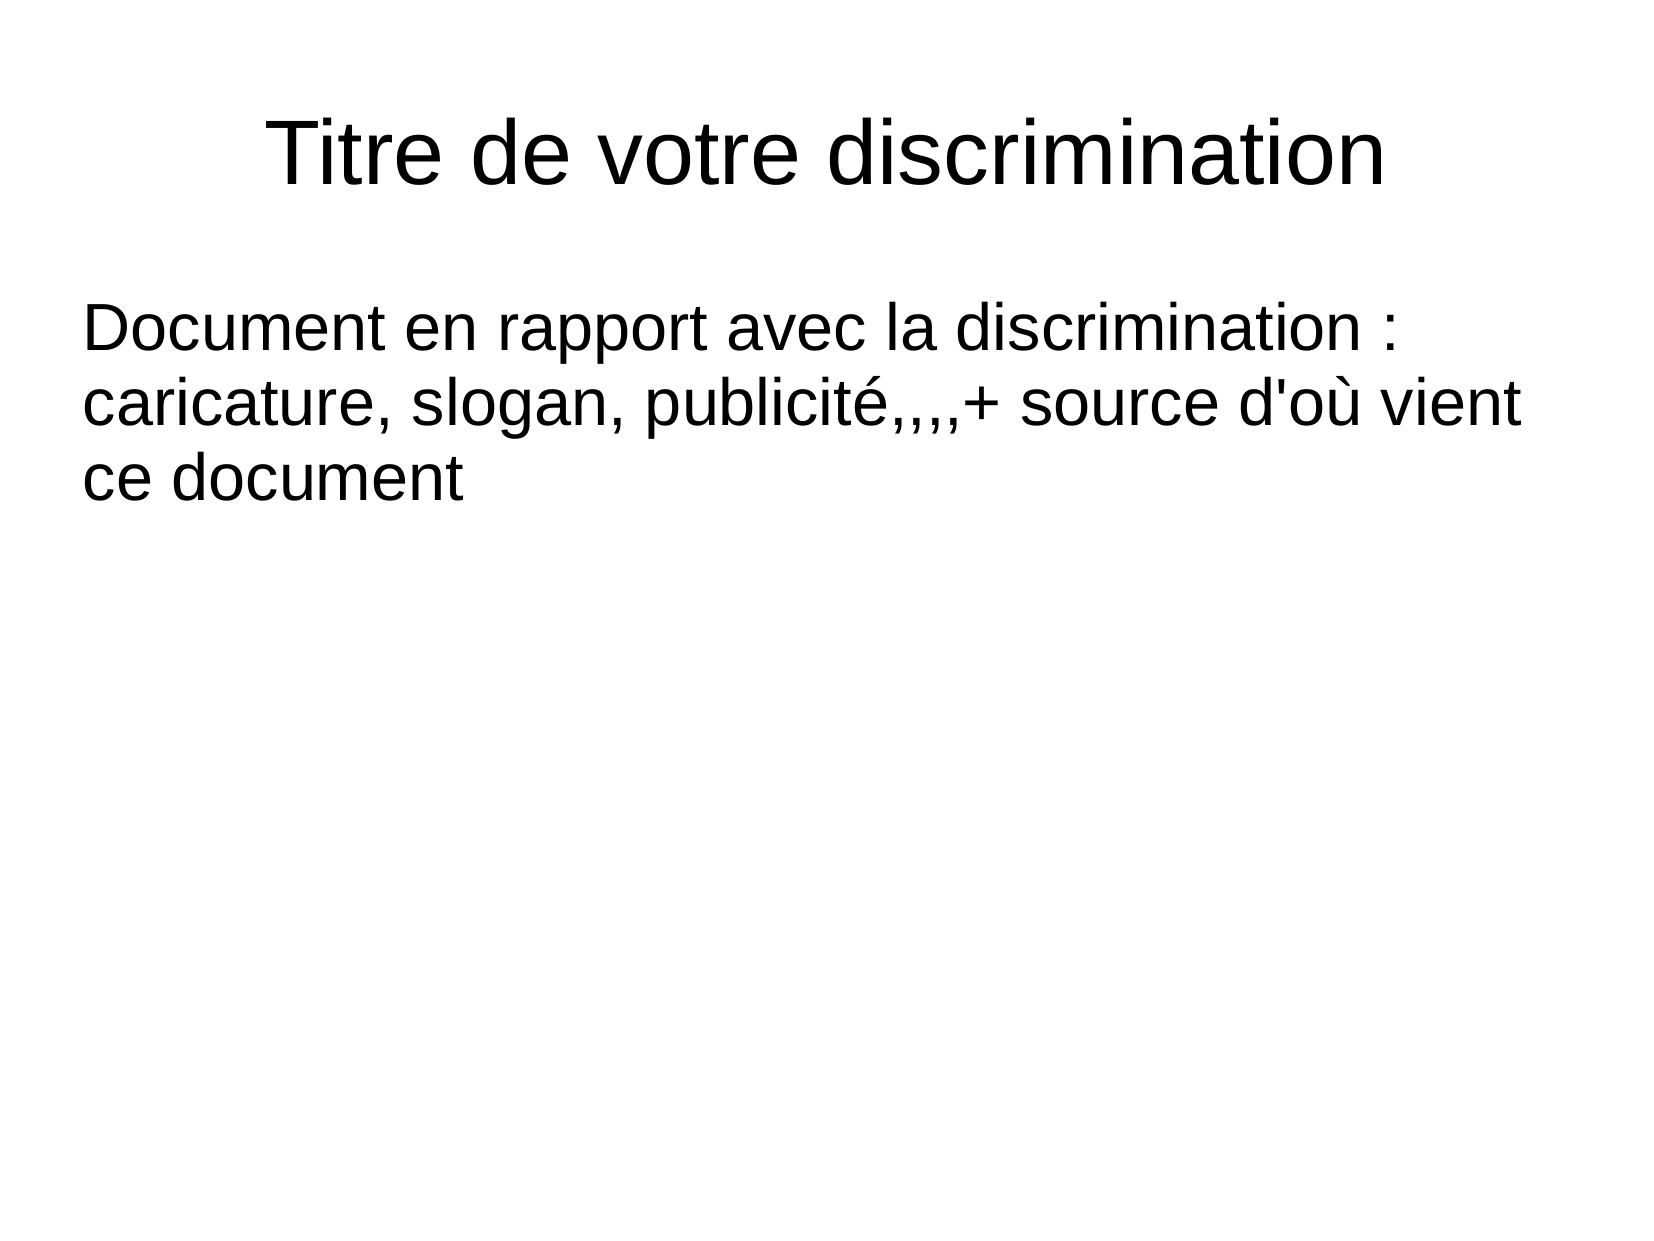

# Titre de votre discrimination
Document en rapport avec la discrimination : caricature, slogan, publicité,,,,+ source d'où vient ce document